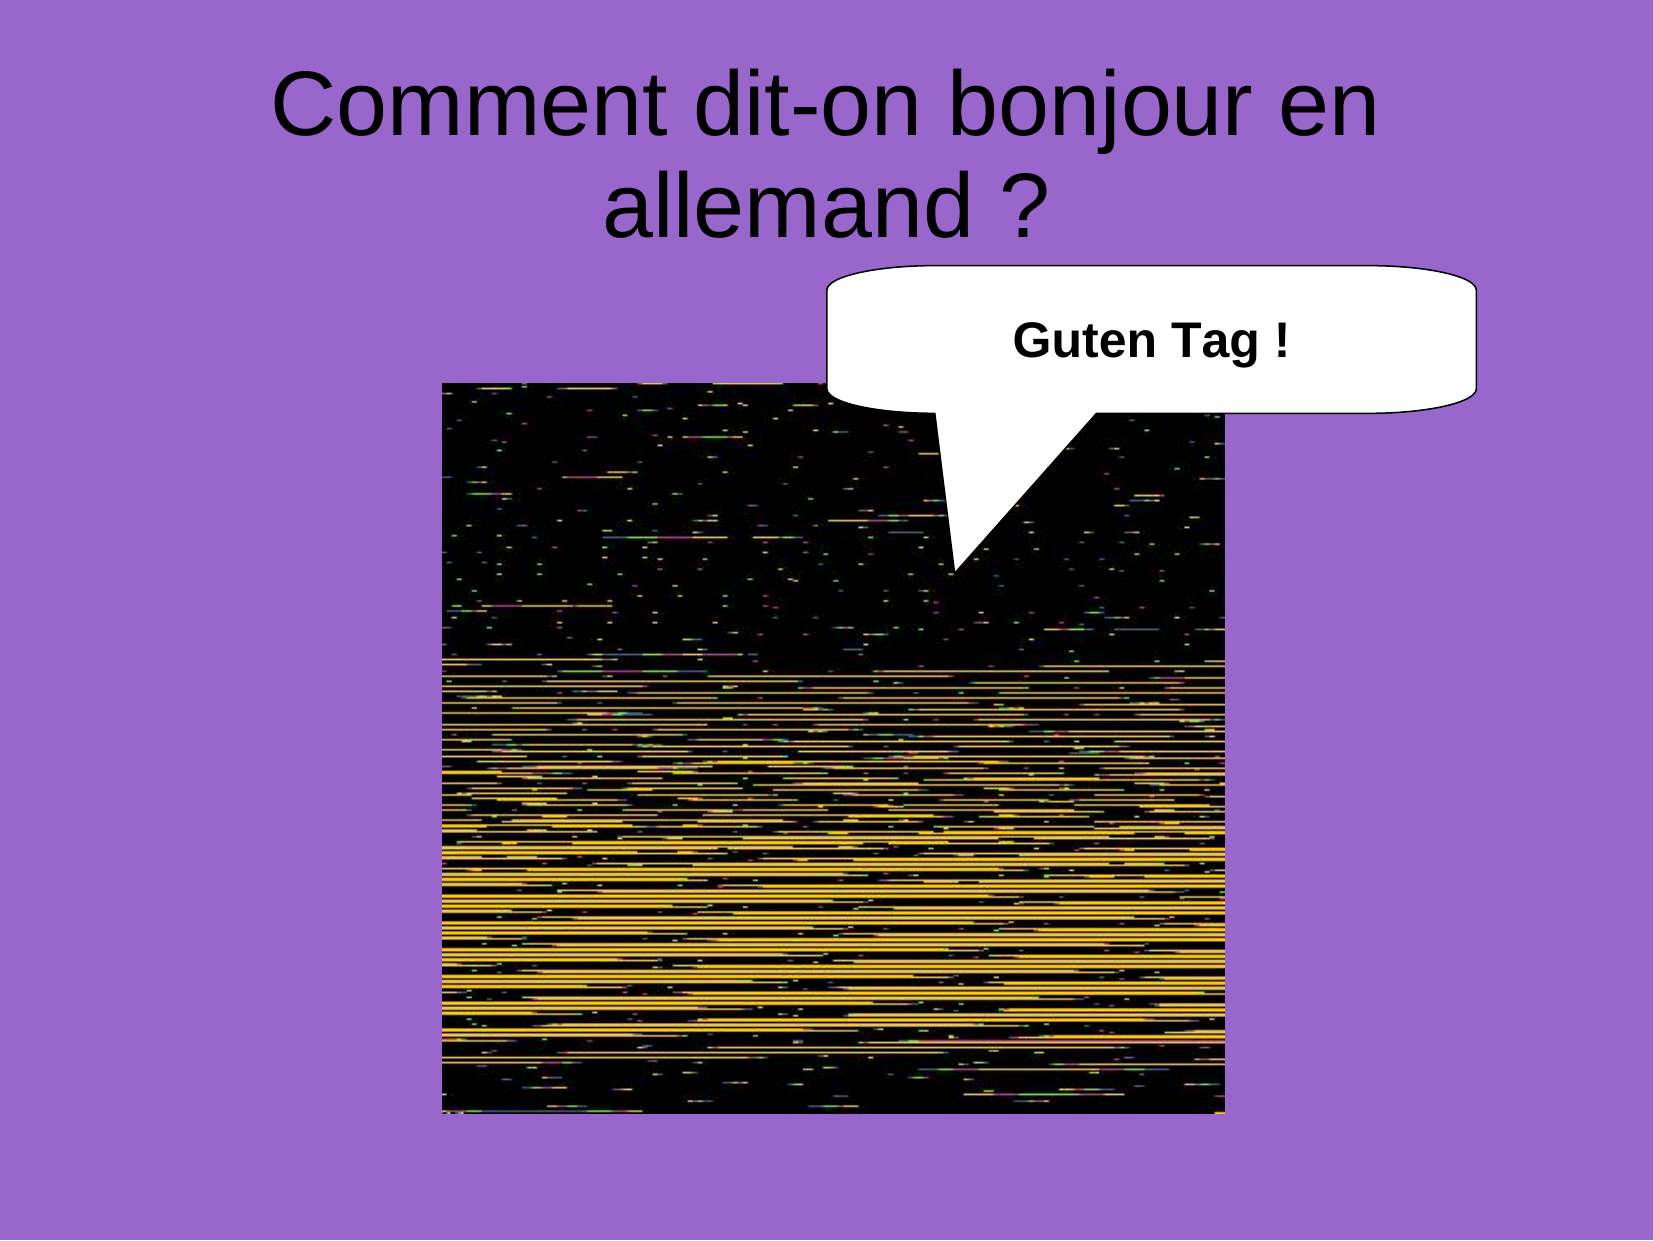

# Comment dit-on bonjour en allemand ?
Guten Tag !